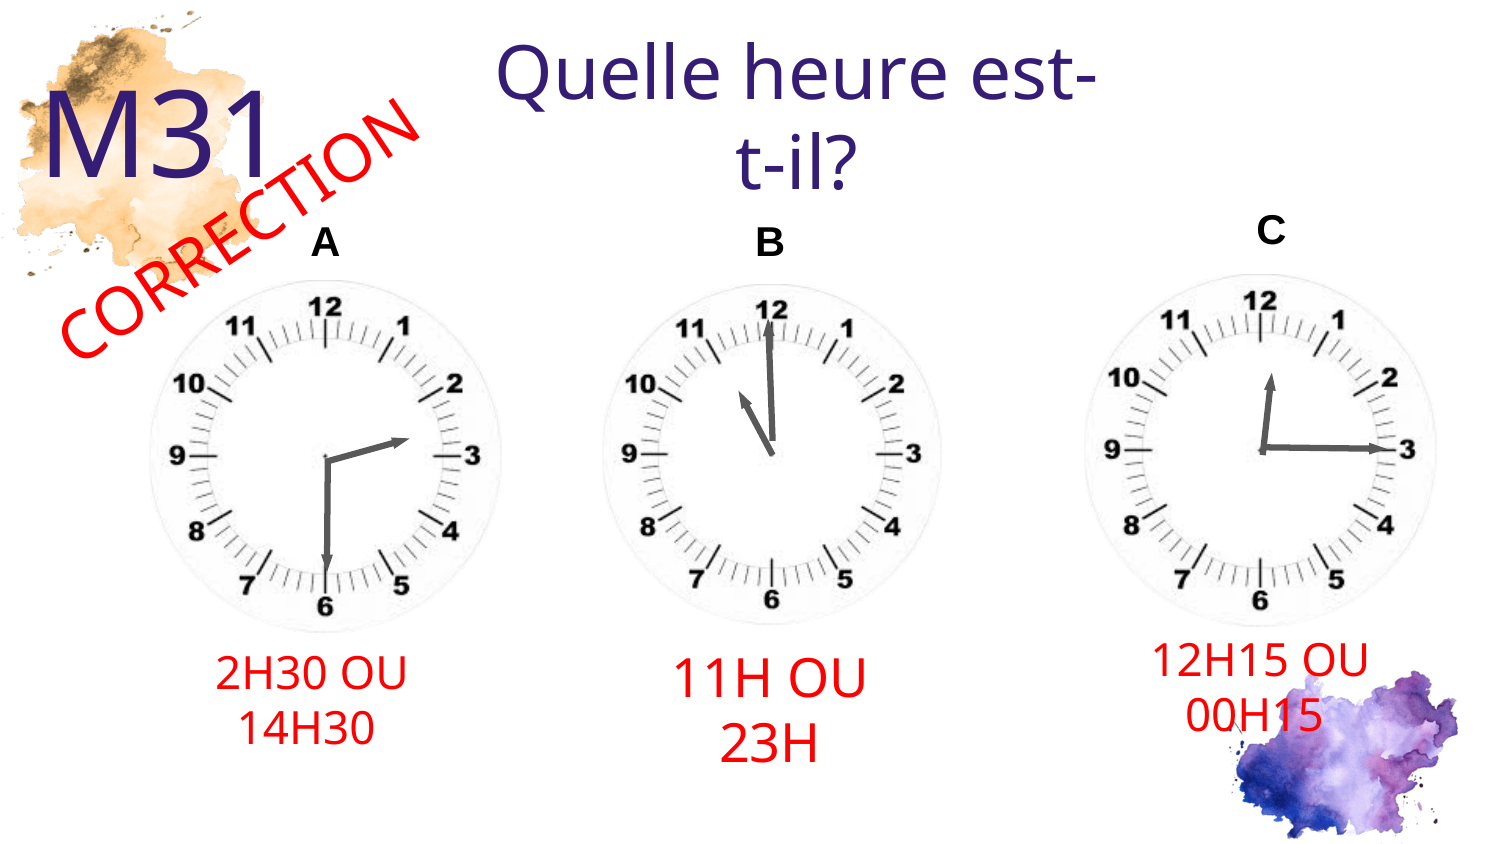

Quelle heure est-t-il?
M31
CORRECTION
C
A
B
12H15 OU 00H15
 2H30 OU
14H30
11H OU
23H